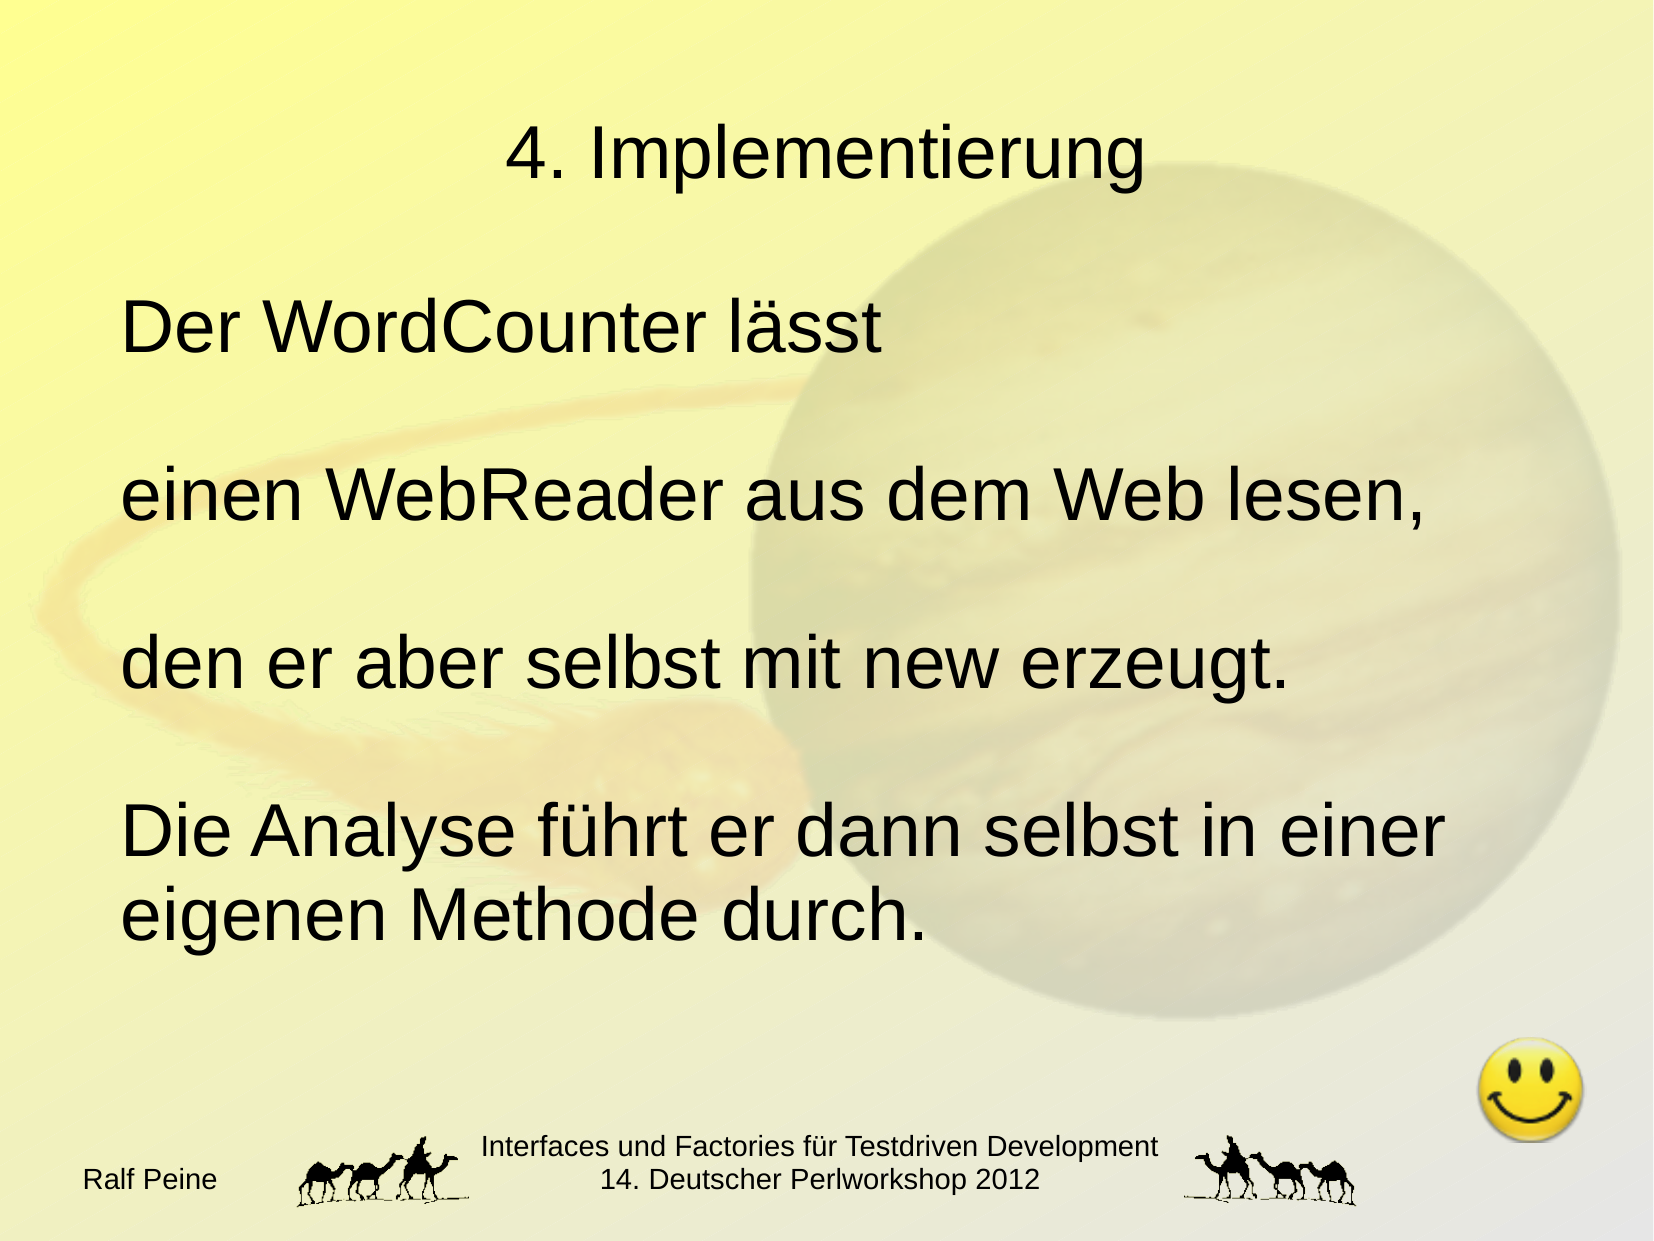

# 4. Implementierung
Der WordCounter lässt
einen WebReader aus dem Web lesen,
den er aber selbst mit new erzeugt.
Die Analyse führt er dann selbst in einer eigenen Methode durch.